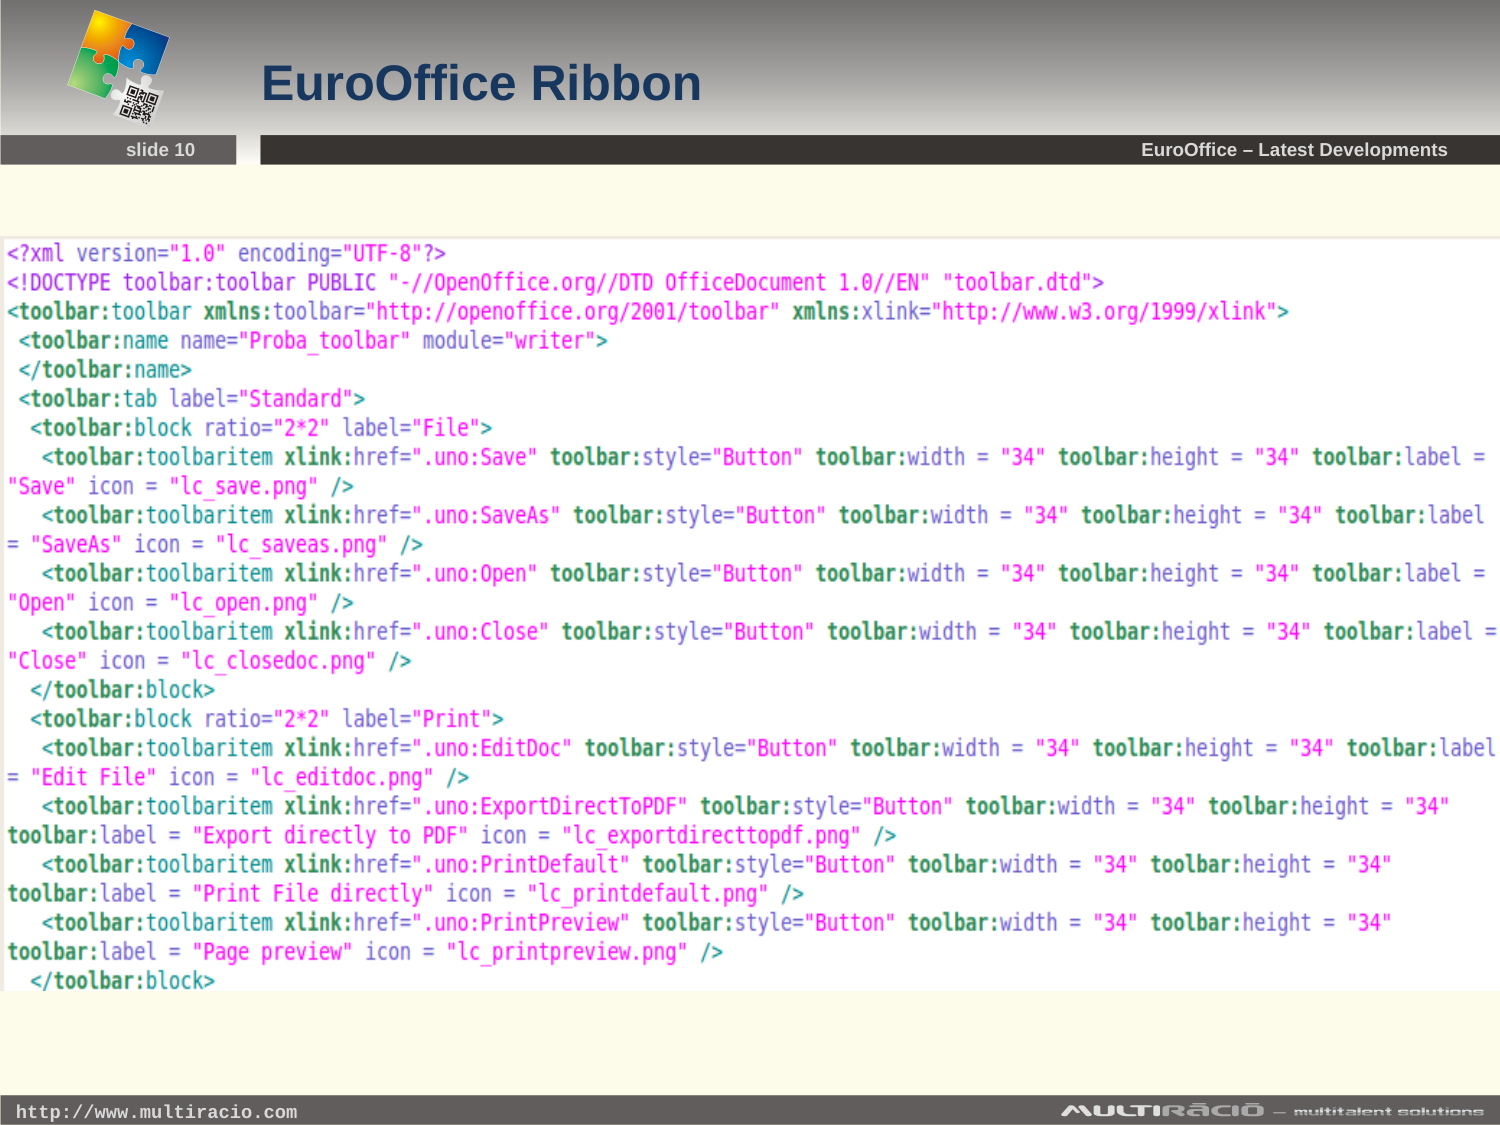

# EuroOffice Ribbon
slide
 EuroOffice – Latest Developments